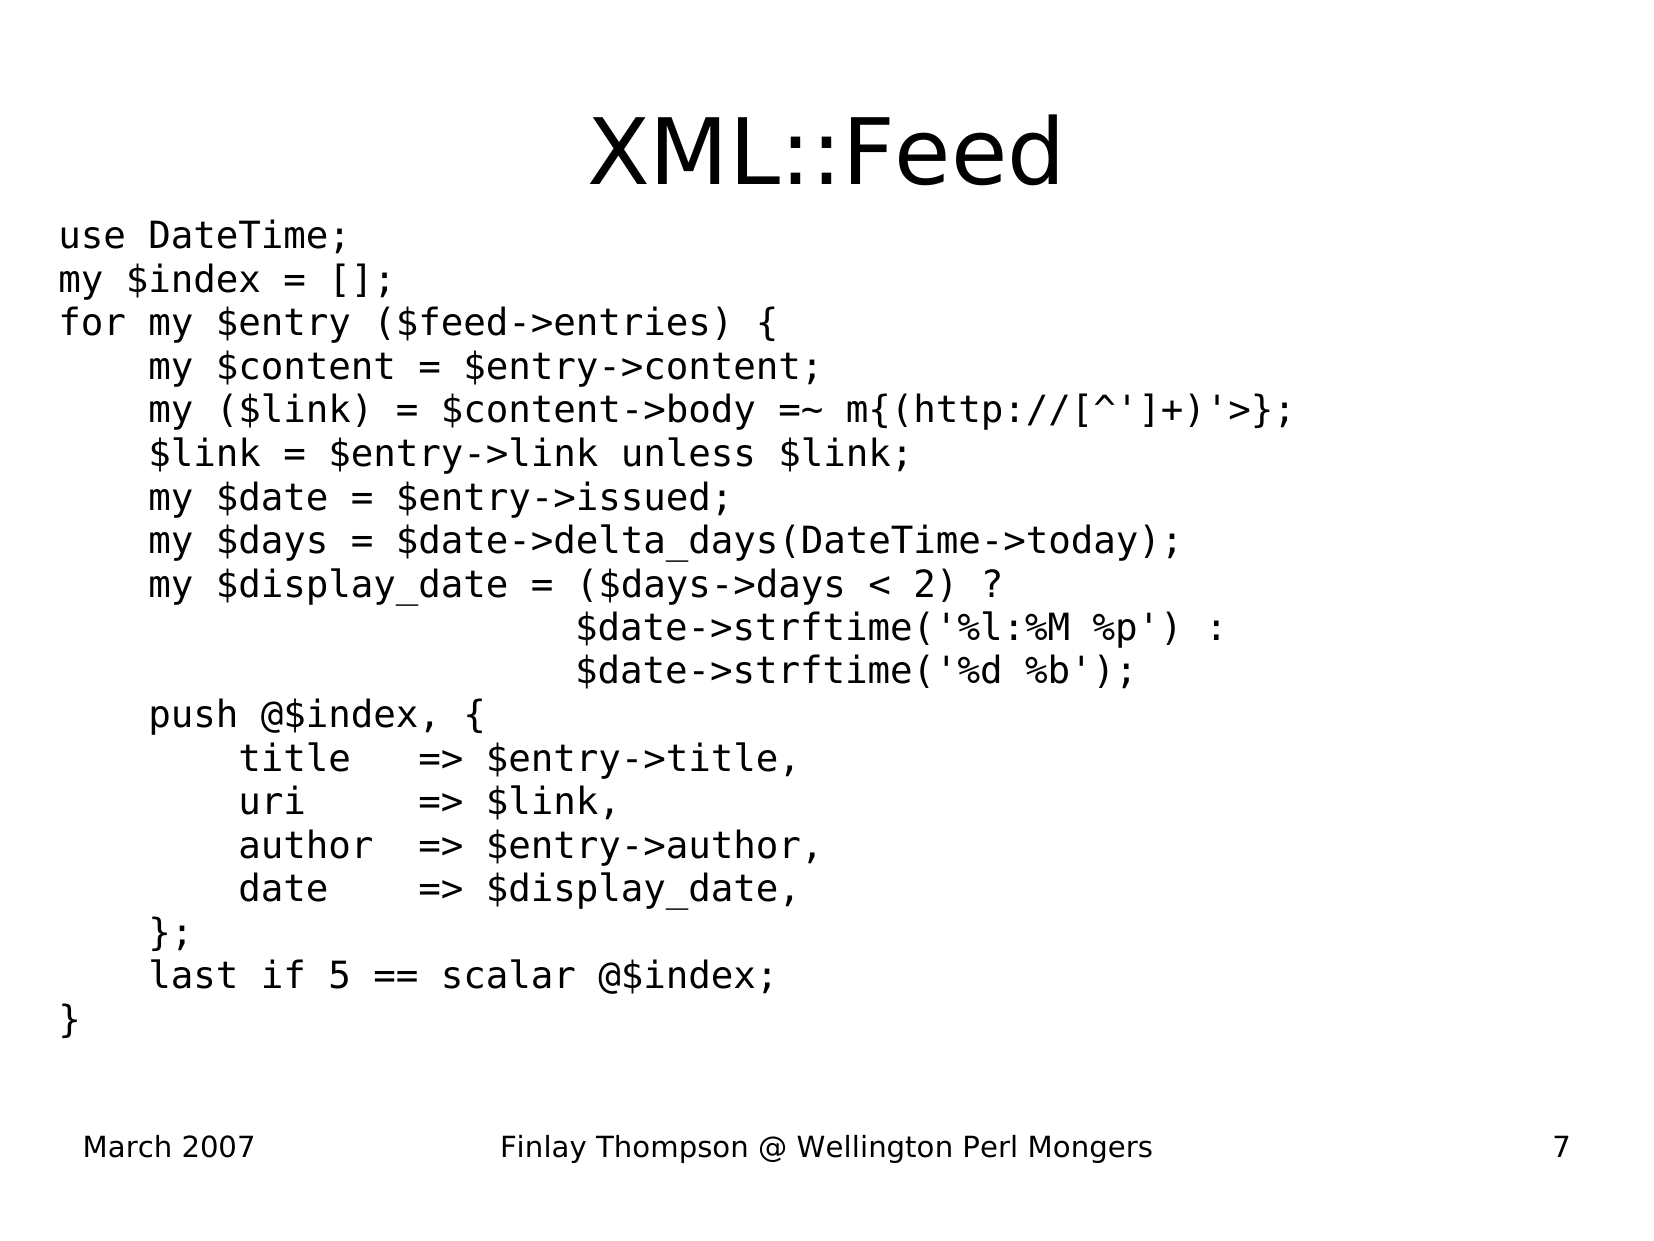

# XML::Feed
use DateTime;
my $index = [];
for my $entry ($feed->entries) {
 my $content = $entry->content;
 my ($link) = $content->body =~ m{(http://[^']+)'>};
 $link = $entry->link unless $link;
 my $date = $entry->issued;
 my $days = $date->delta_days(DateTime->today);
 my $display_date = ($days->days < 2) ?
							$date->strftime('%l:%M %p') :
							$date->strftime('%d %b');
 push @$index, {
 title => $entry->title,
 uri => $link,
 author => $entry->author,
 date => $display_date,
 };
 last if 5 == scalar @$index;
}
March 2007
Finlay Thompson @ Wellington Perl Mongers
7